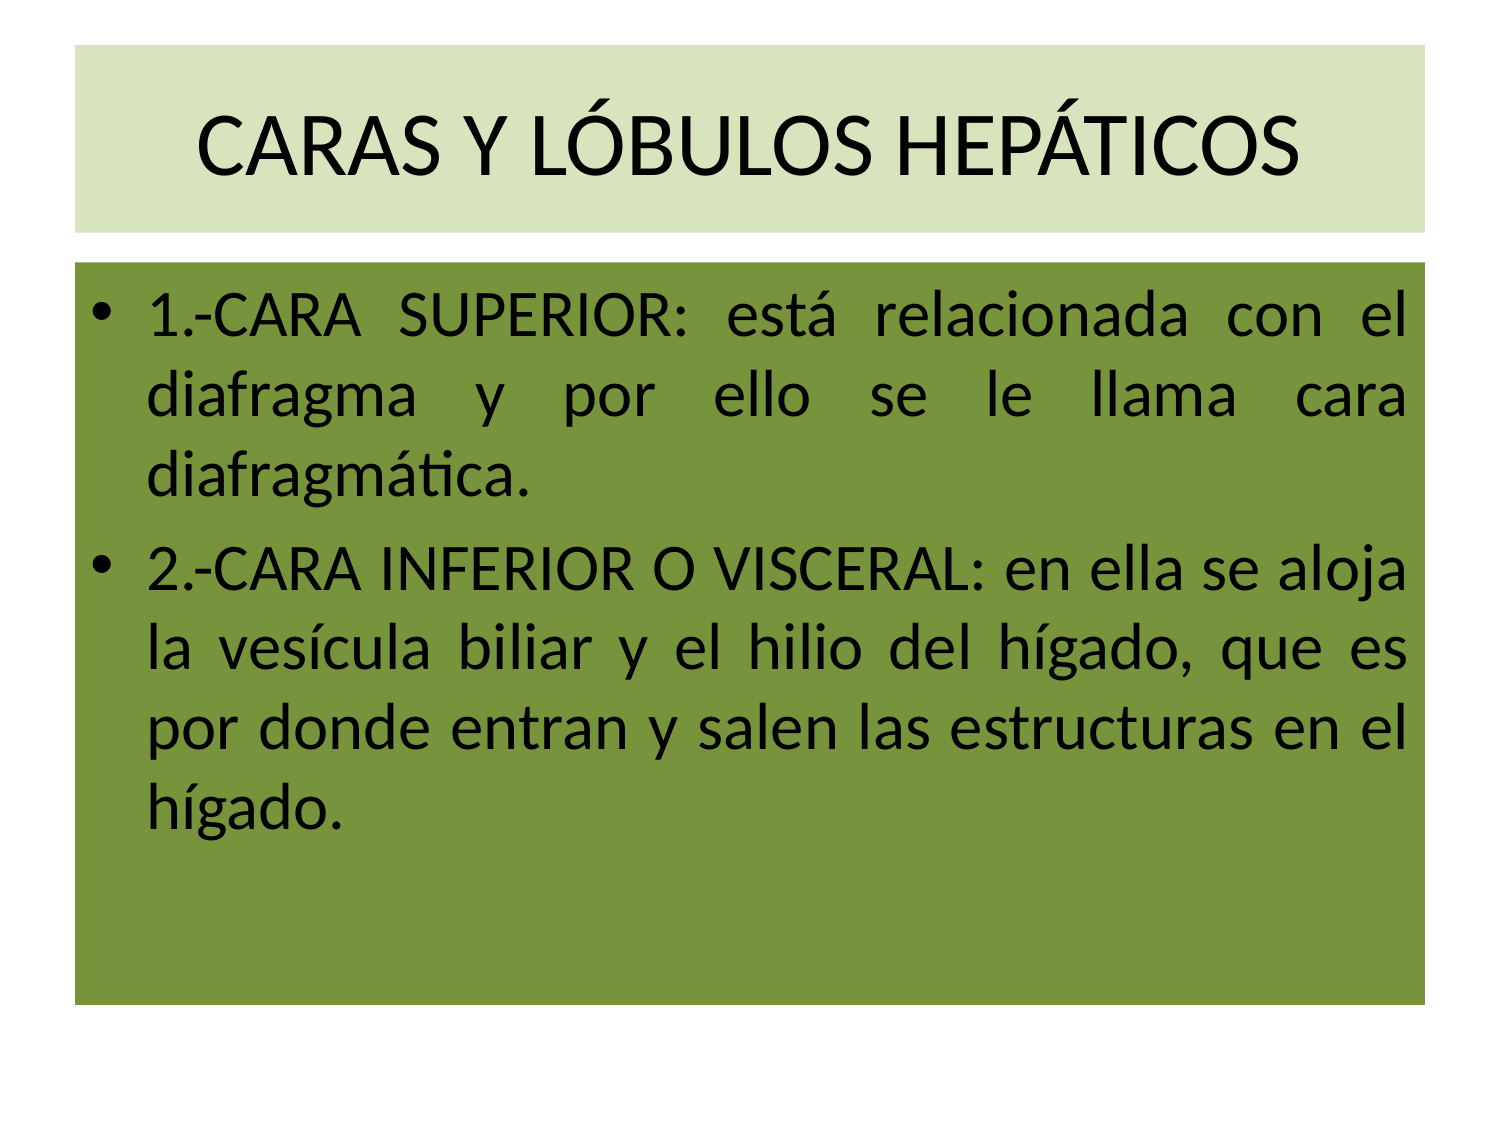

# CARAS Y LÓBULOS HEPÁTICOS
1.-CARA SUPERIOR: está relacionada con el diafragma y por ello se le llama cara diafragmática.
2.-CARA INFERIOR O VISCERAL: en ella se aloja la vesícula biliar y el hilio del hígado, que es por donde entran y salen las estructuras en el hígado.